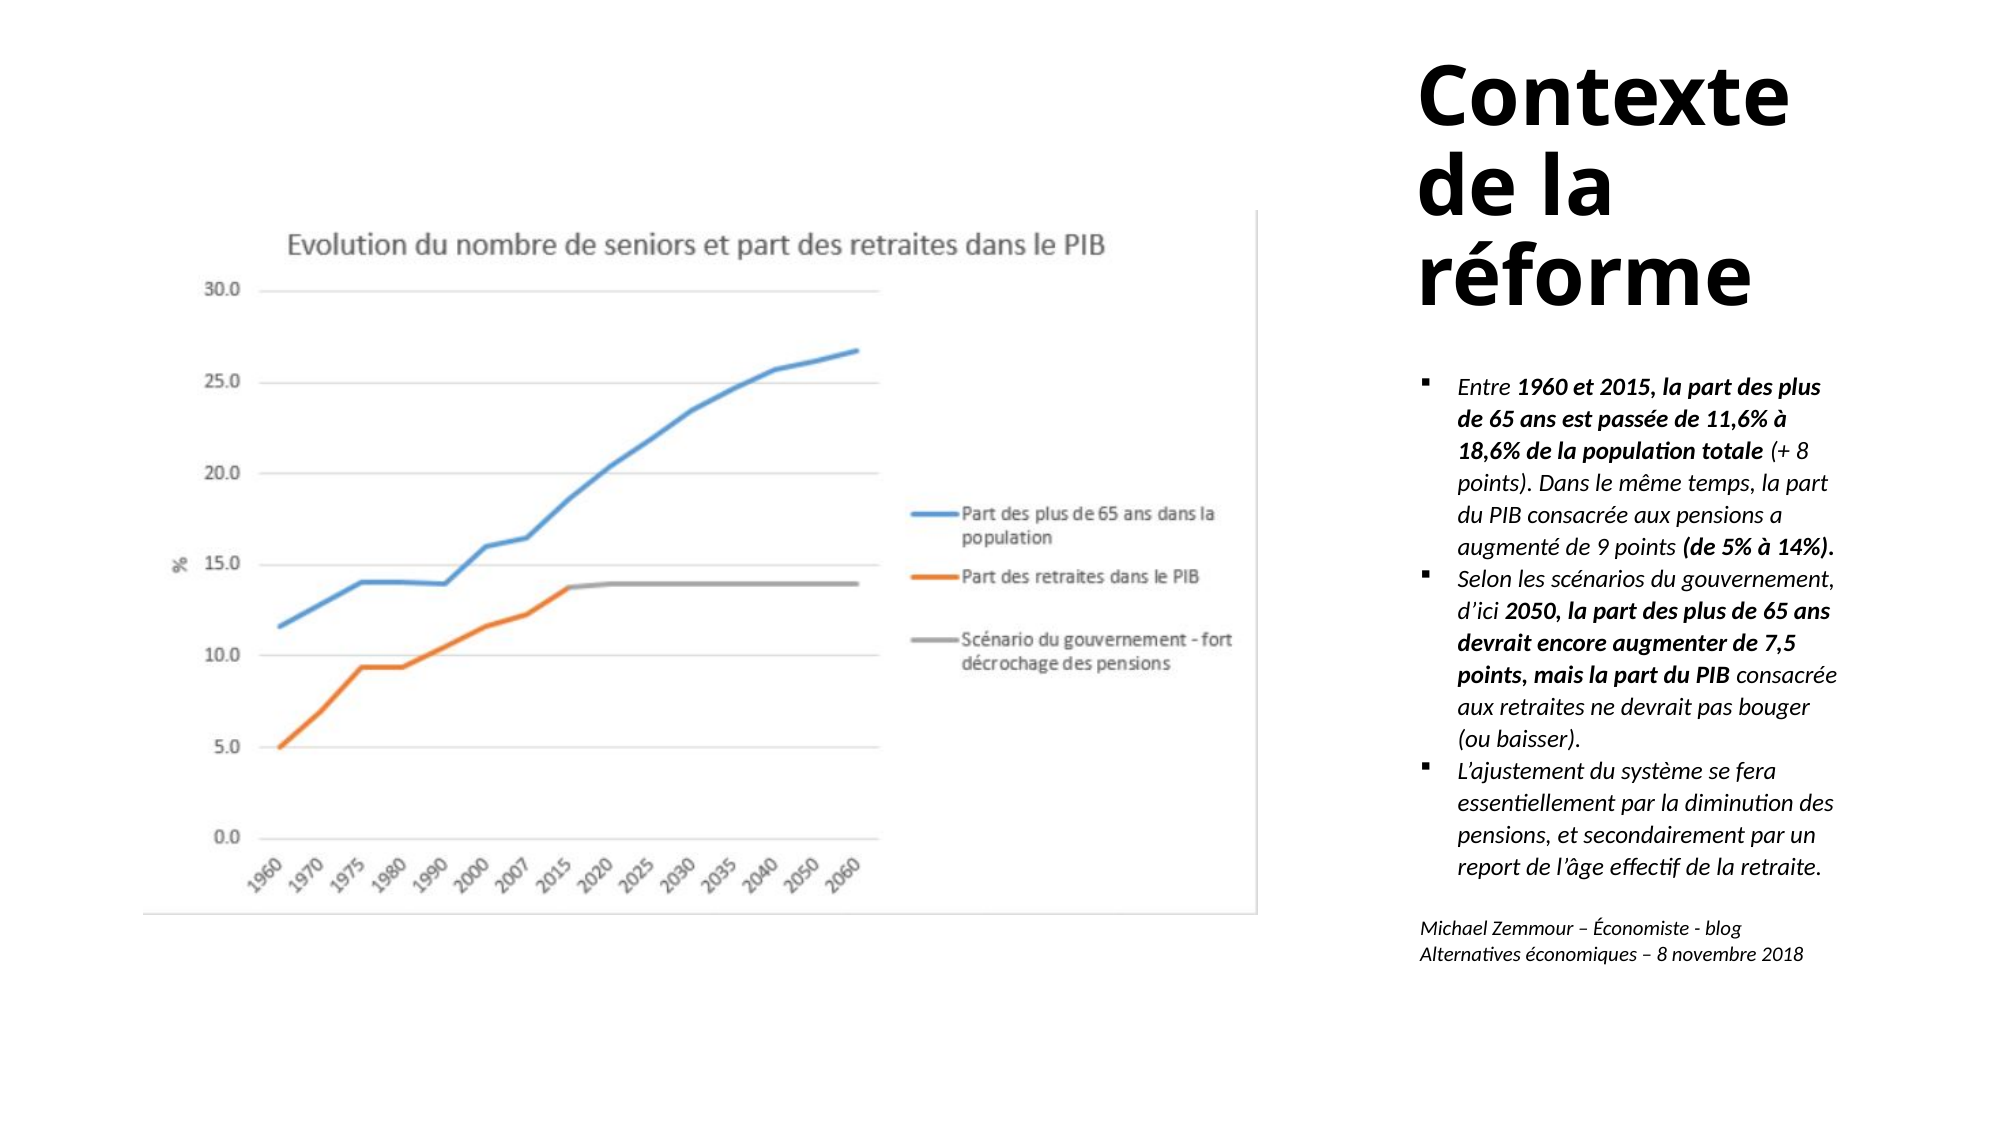

# Contexte de la réforme
Entre 1960 et 2015, la part des plus de 65 ans est passée de 11,6% à 18,6% de la population totale (+ 8 points). Dans le même temps, la part du PIB consacrée aux pensions a augmenté de 9 points (de 5% à 14%).
Selon les scénarios du gouvernement, d’ici 2050, la part des plus de 65 ans devrait encore augmenter de 7,5 points, mais la part du PIB consacrée aux retraites ne devrait pas bouger (ou baisser).
L’ajustement du système se fera essentiellement par la diminution des pensions, et secondairement par un report de l’âge effectif de la retraite.
Michael Zemmour – Économiste - blog Alternatives économiques – 8 novembre 2018